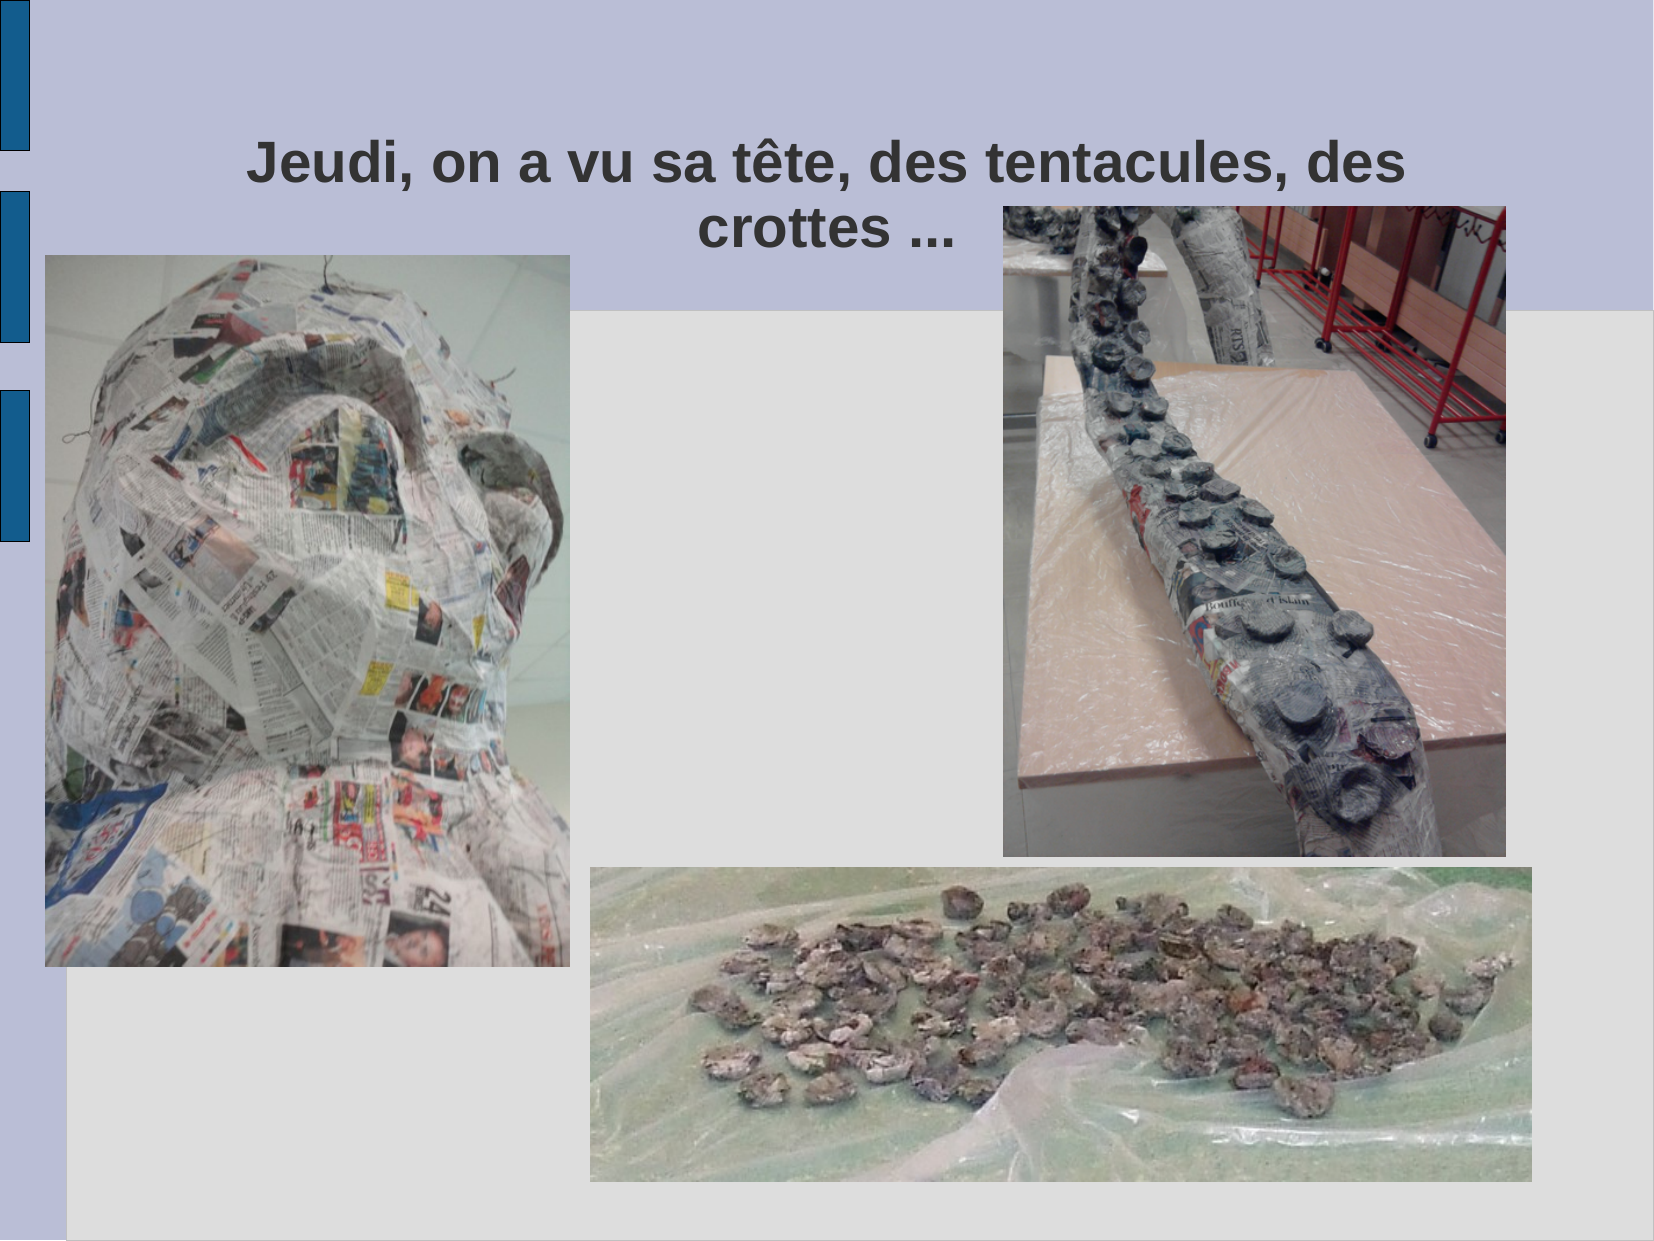

# Jeudi, on a vu sa tête, des tentacules, des crottes ...